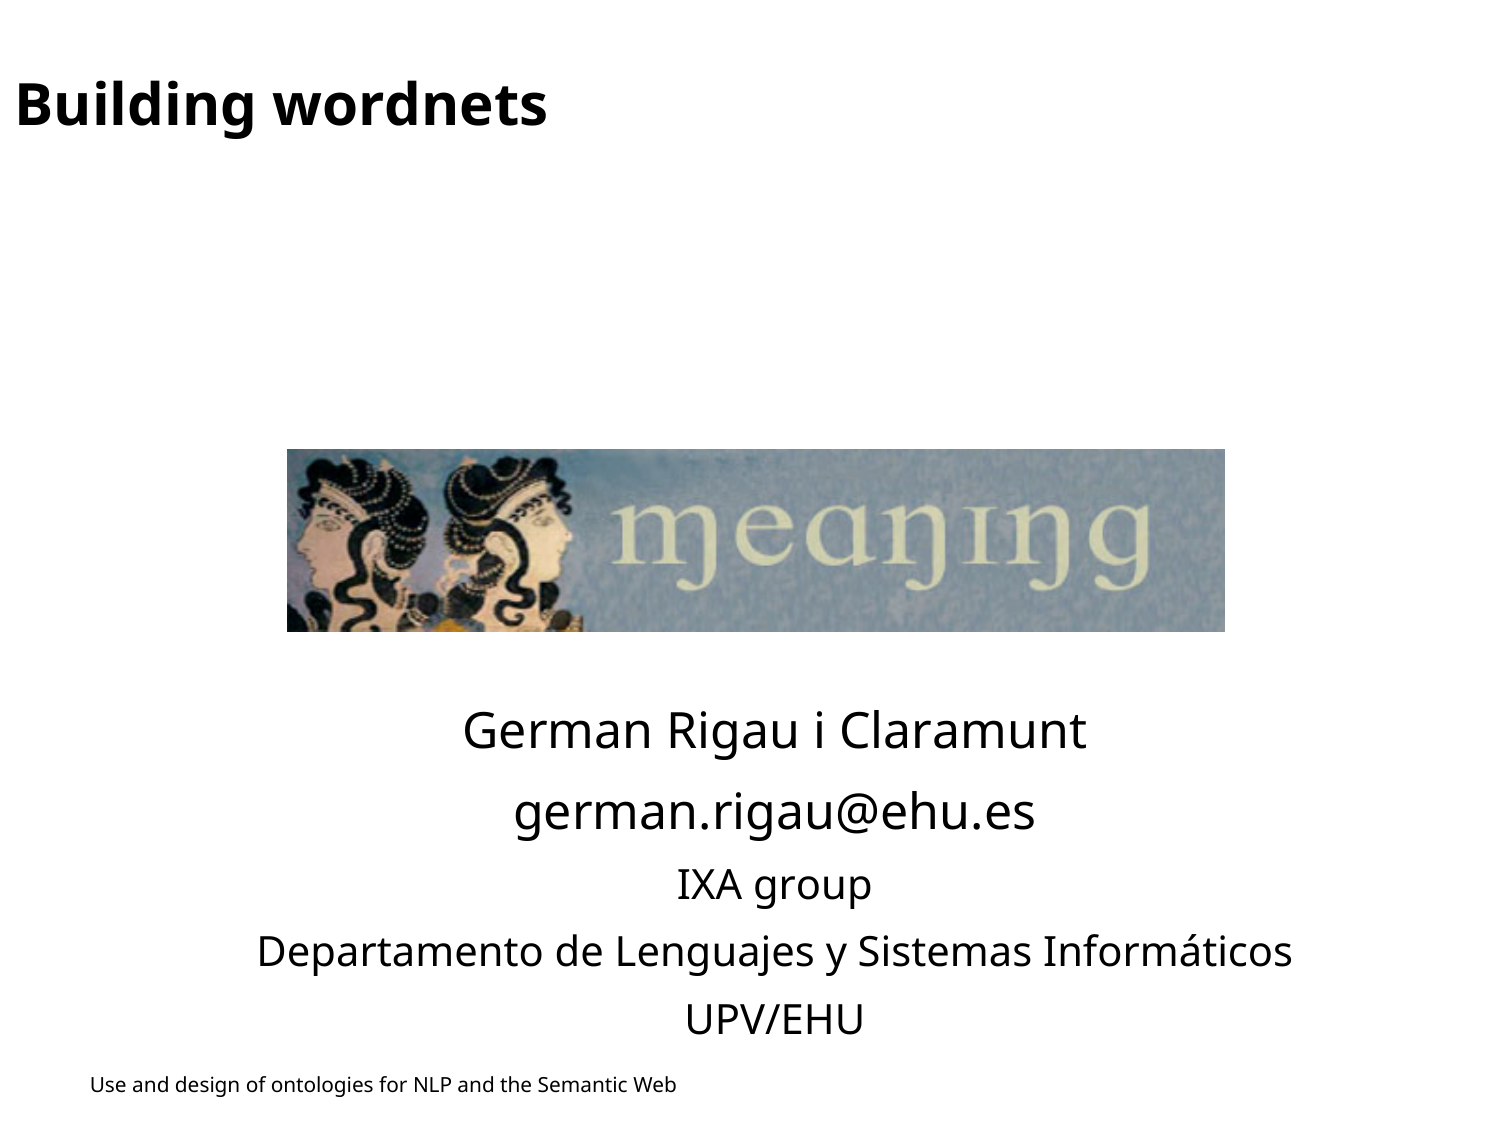

Building wordnets
German Rigau i Claramunt
german.rigau@ehu.es
IXA group
Departamento de Lenguajes y Sistemas Informáticos
UPV/EHU